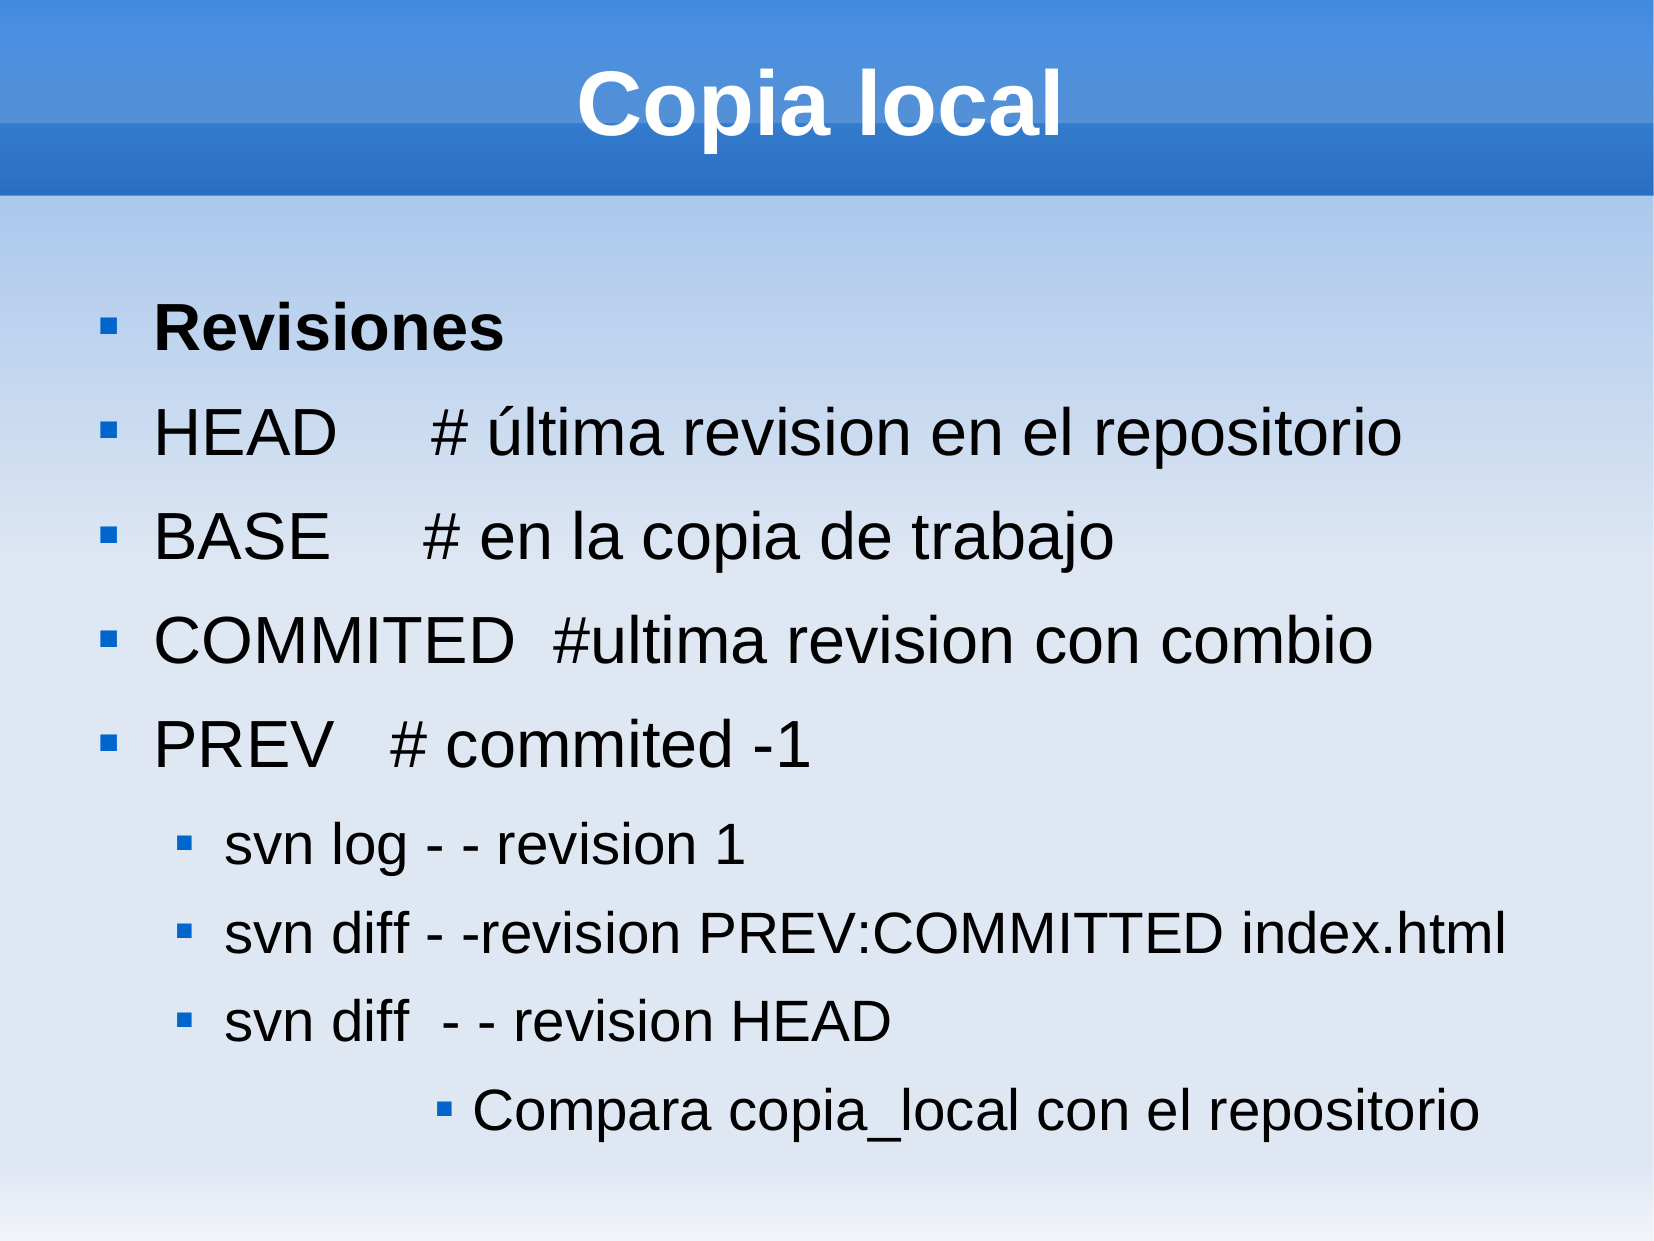

# Copia local
Revisiones
HEAD # última revision en el repositorio
BASE # en la copia de trabajo
COMMITED #ultima revision con combio
PREV # commited -1
svn log - - revision 1
svn diff - -revision PREV:COMMITTED index.html
svn diff - - revision HEAD
Compara copia_local con el repositorio